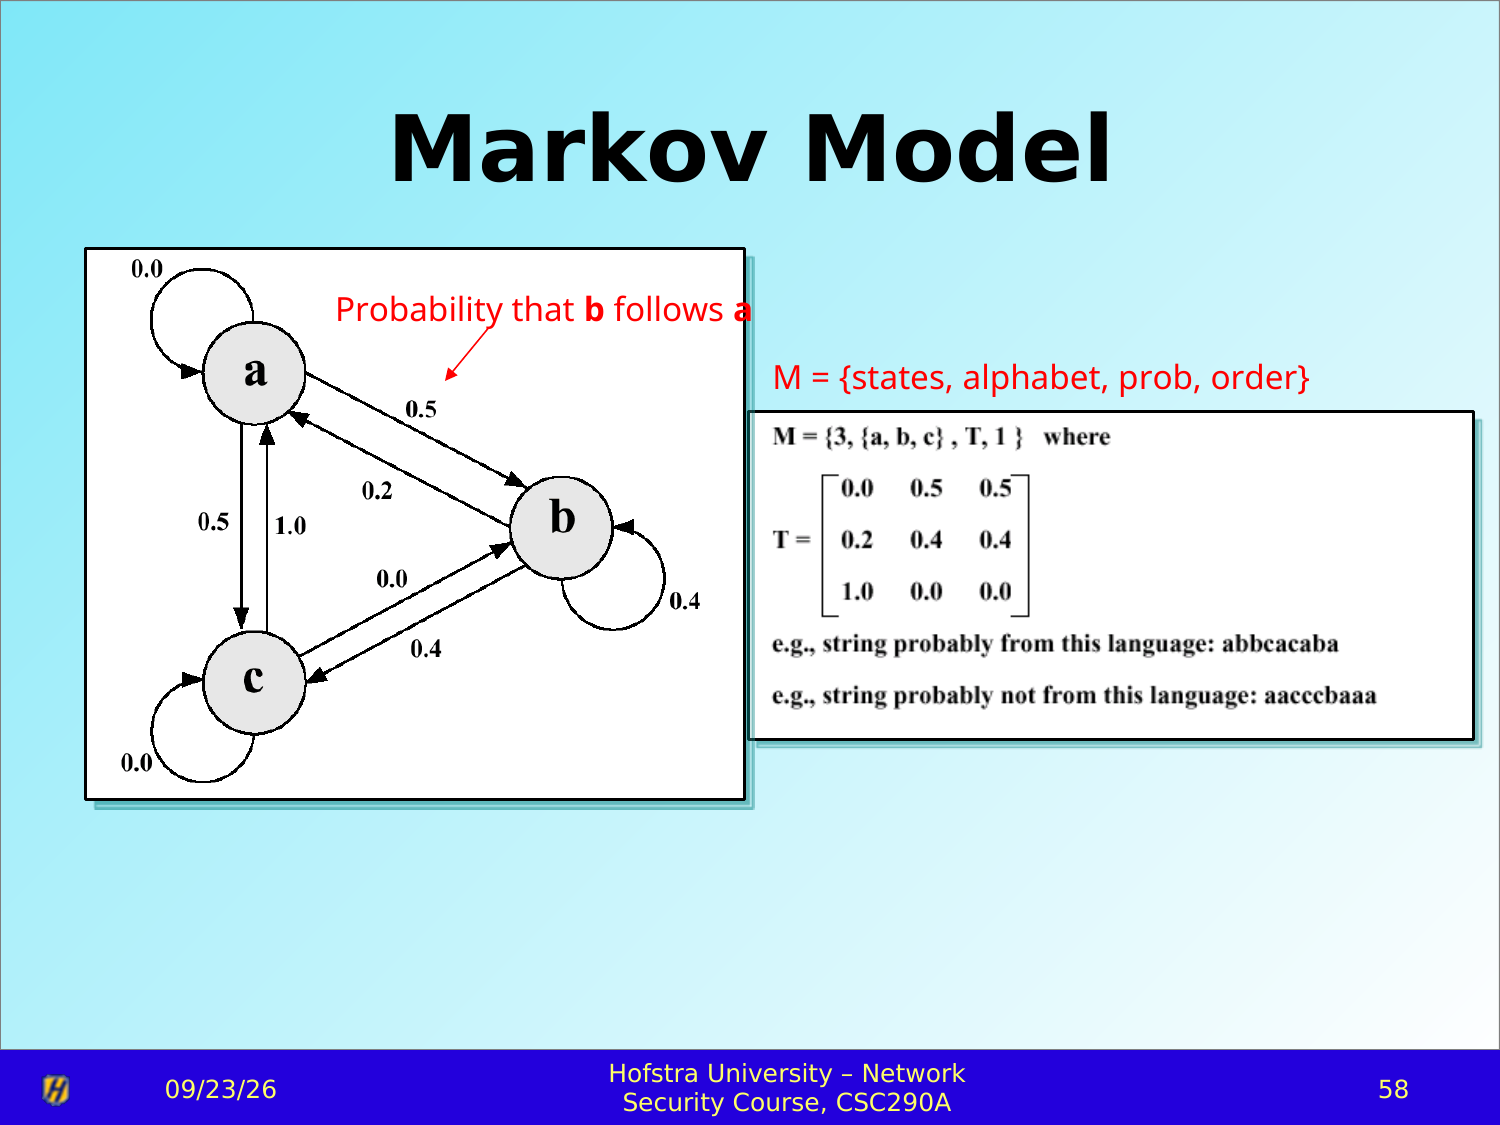

# Markov Model
Probability that b follows a
M = {states, alphabet, prob, order}
58